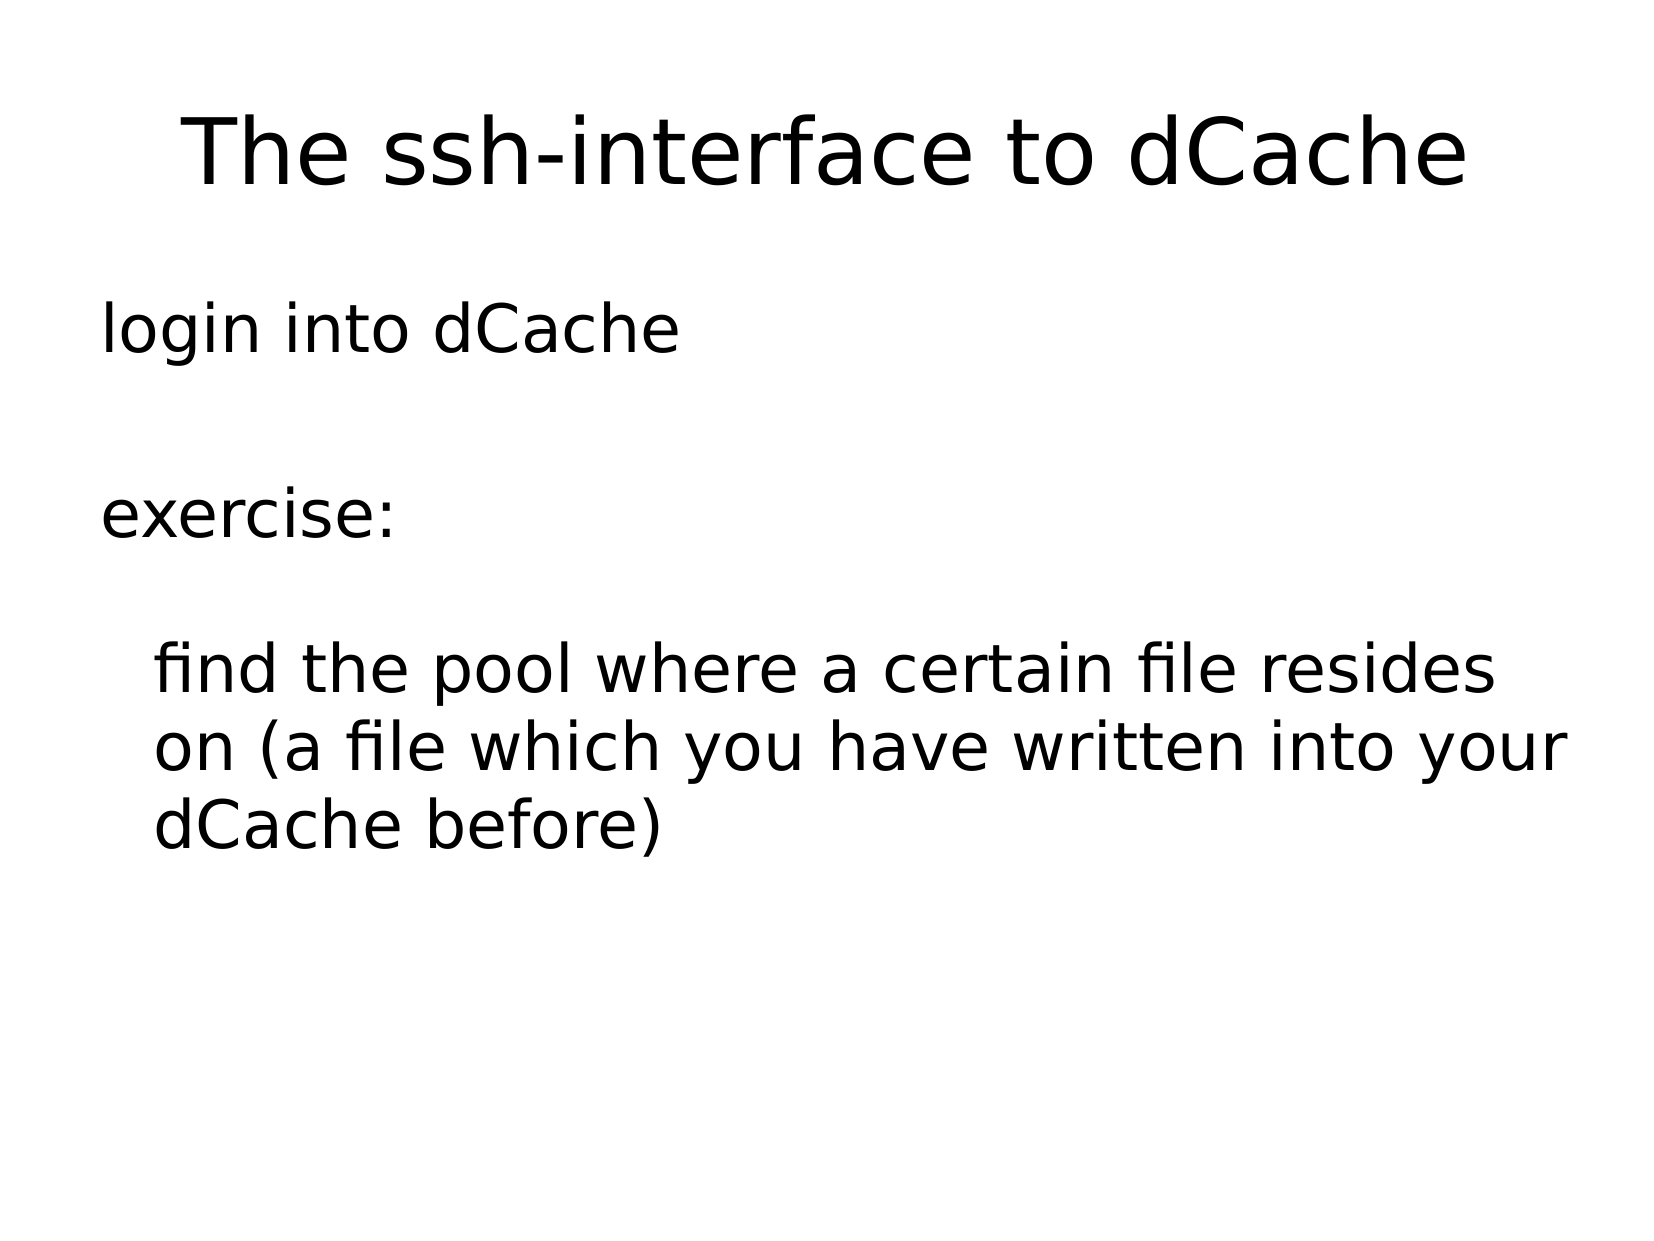

# The ssh-interface to dCache
login into dCache
exercise:
find the pool where a certain file resides on (a file which you have written into your dCache before)